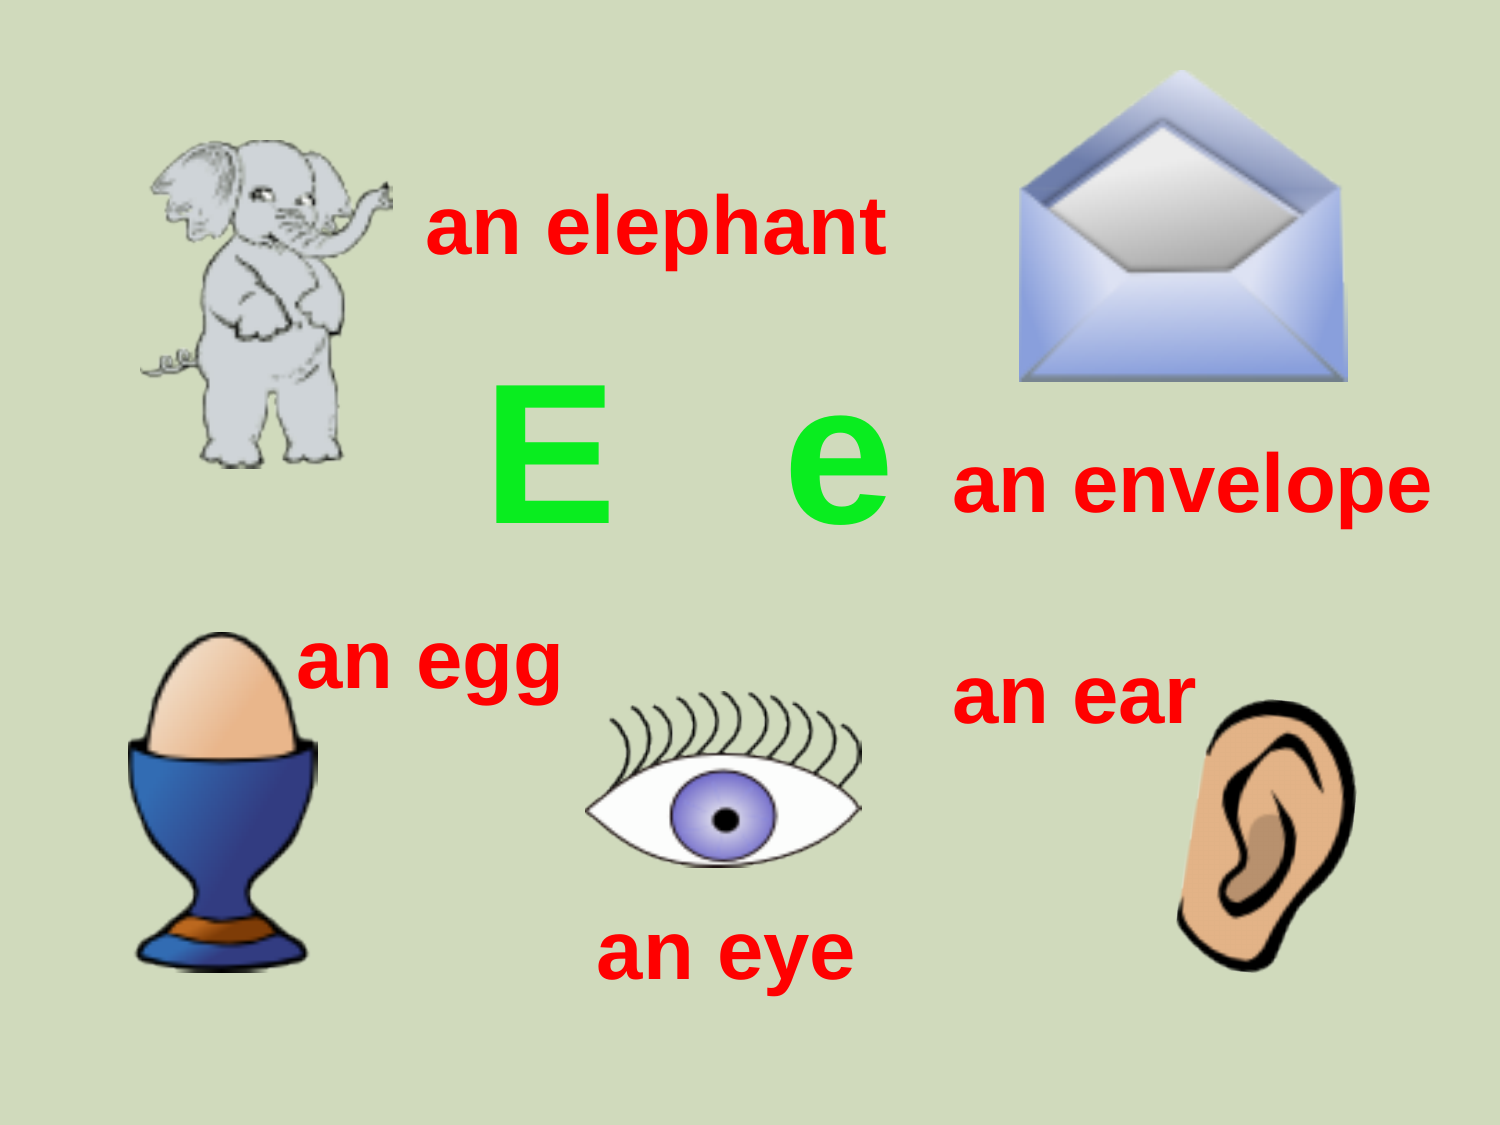

an elephant
E 	e
an envelope
an egg
an ear
an eye